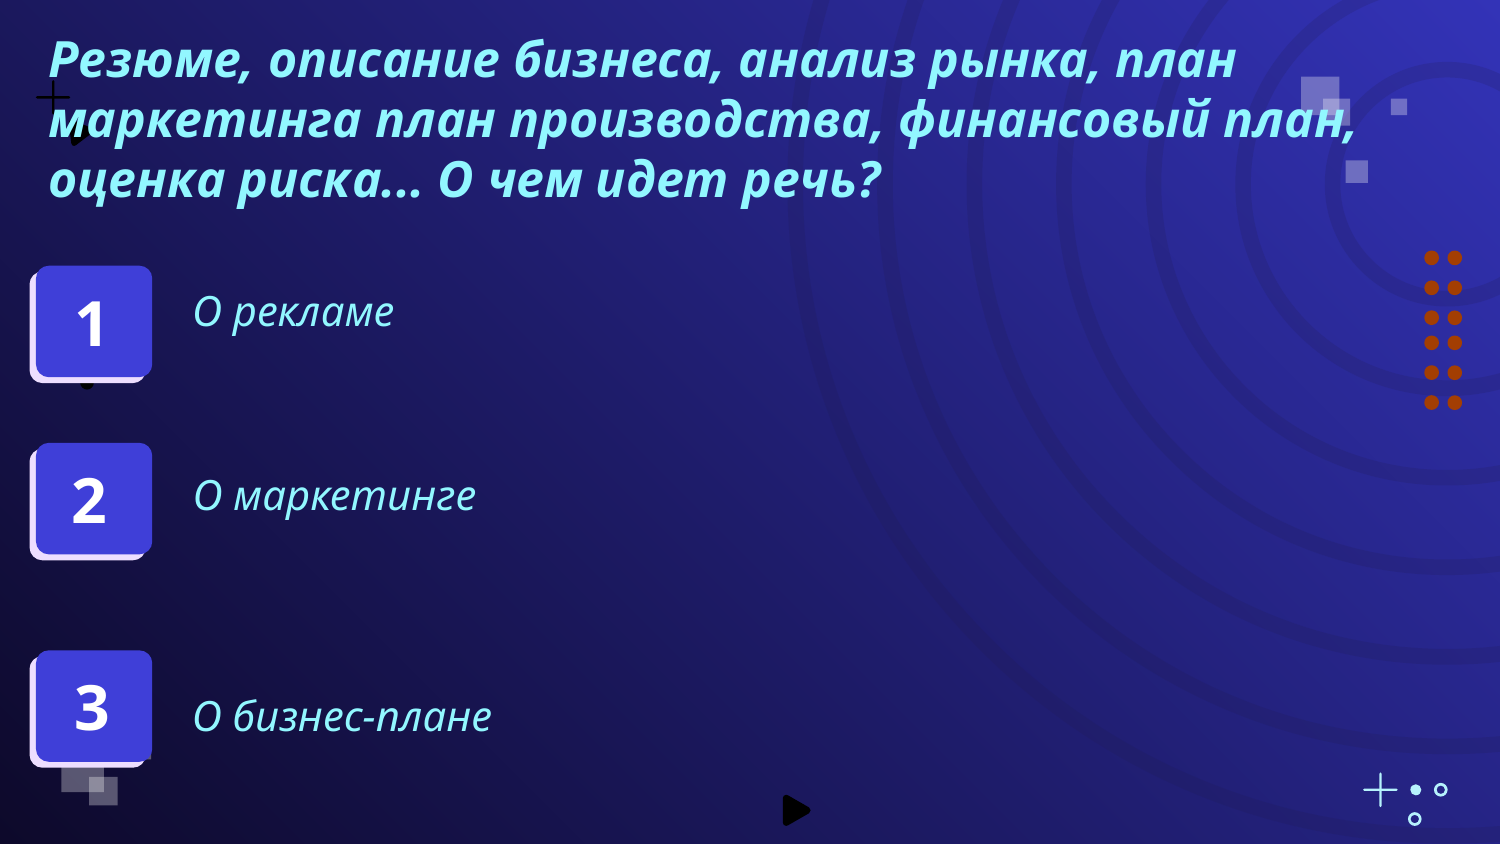

Резюме, описание бизнеса, анализ рынка, план маркетинга план производства, финансовый план, оценка риска... О чем идет речь?
О рекламе
1
# О маркетинге
2
3
О бизнес-плане